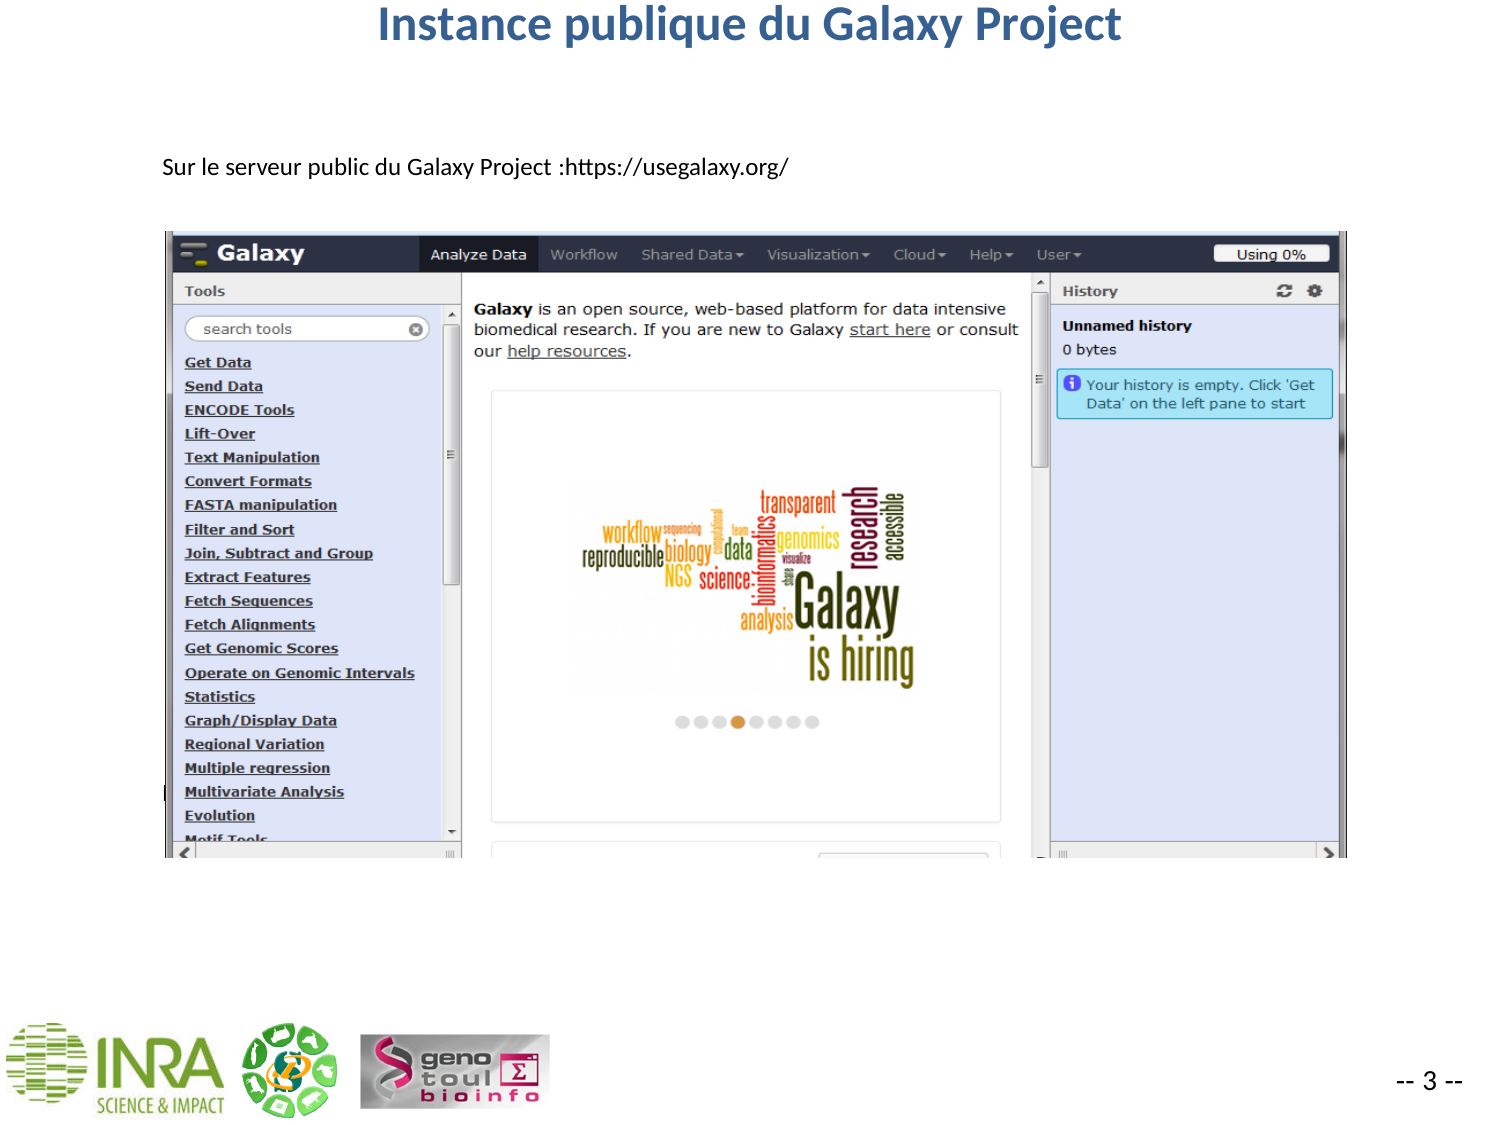

Instance publique du Galaxy Project
Sur le serveur public du Galaxy Project :https://usegalaxy.org/
De nombreuses autres instances publiques sont disponibles.